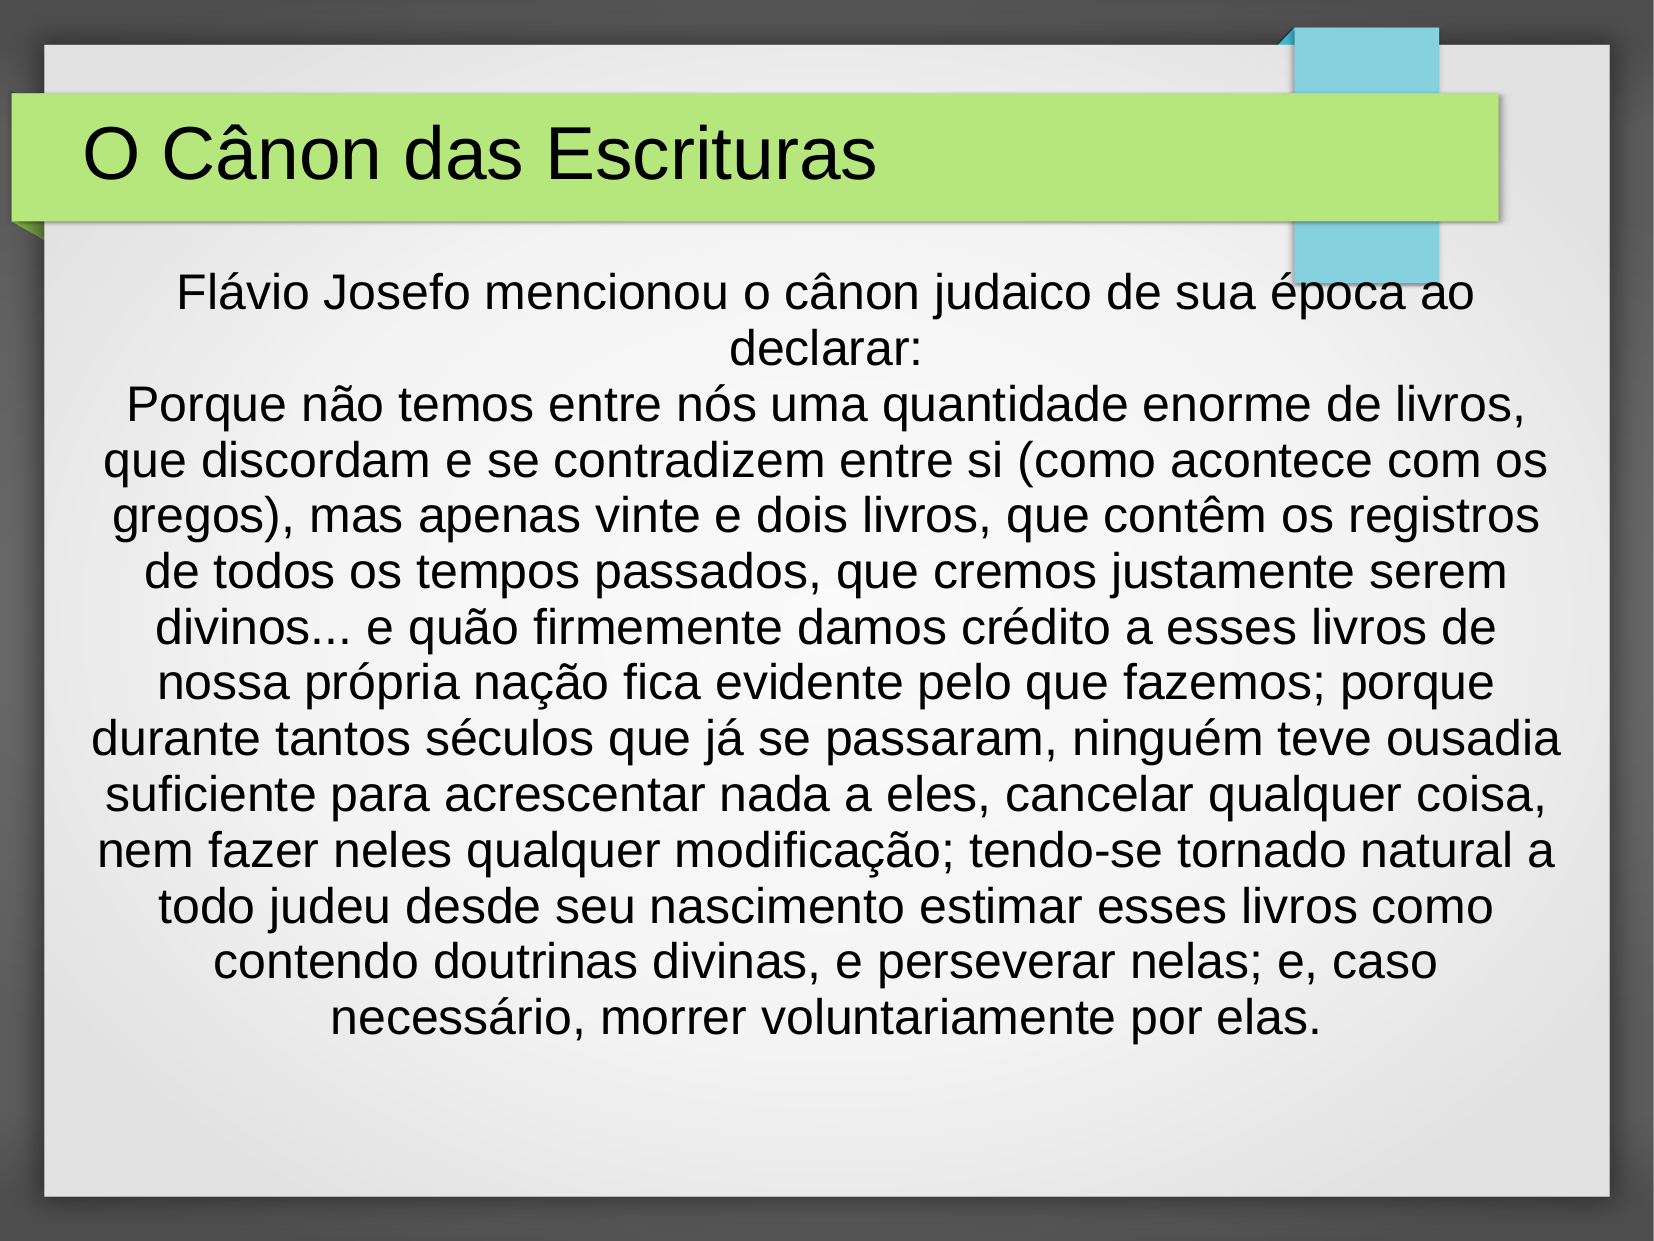

# O Cânon das Escrituras
Flávio Josefo mencionou o cânon judaico de sua época ao declarar:
Porque não temos entre nós uma quantidade enorme de livros, que discordam e se contradizem entre si (como acontece com os
gregos), mas apenas vinte e dois livros, que contêm os registros de todos os tempos passados, que cremos justamente serem divinos... e quão firmemente damos crédito a esses livros de nossa própria nação fica evidente pelo que fazemos; porque durante tantos séculos que já se passaram, ninguém teve ousadia suficiente para acrescentar nada a eles, cancelar qualquer coisa, nem fazer neles qualquer modificação; tendo-se tornado natural a todo judeu desde seu nascimento estimar esses livros como contendo doutrinas divinas, e perseverar nelas; e, caso necessário, morrer voluntariamente por elas.